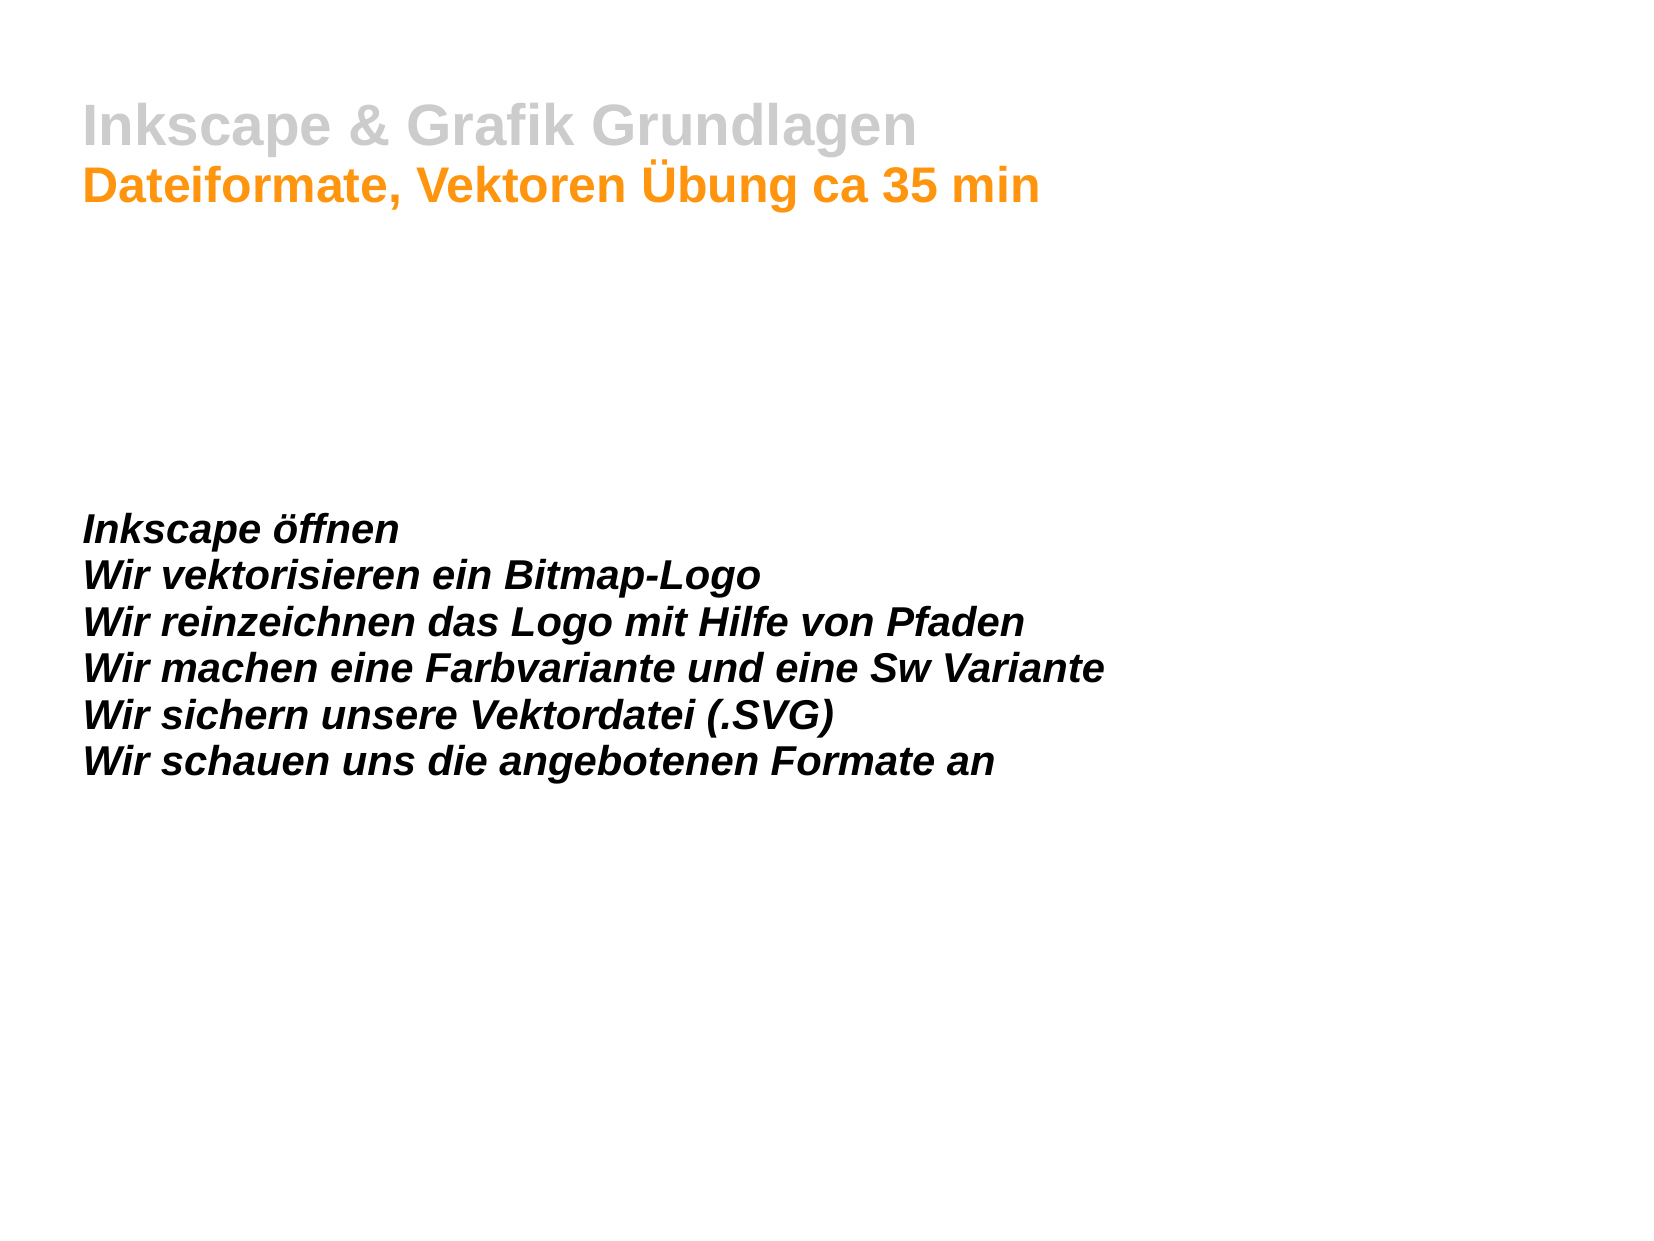

# Inkscape & Grafik Grundlagen Dateiformate, Vektoren Übung ca 35 min
Inkscape öffnen
Wir vektorisieren ein Bitmap-Logo
Wir reinzeichnen das Logo mit Hilfe von Pfaden
Wir machen eine Farbvariante und eine Sw Variante
Wir sichern unsere Vektordatei (.SVG)
Wir schauen uns die angebotenen Formate an